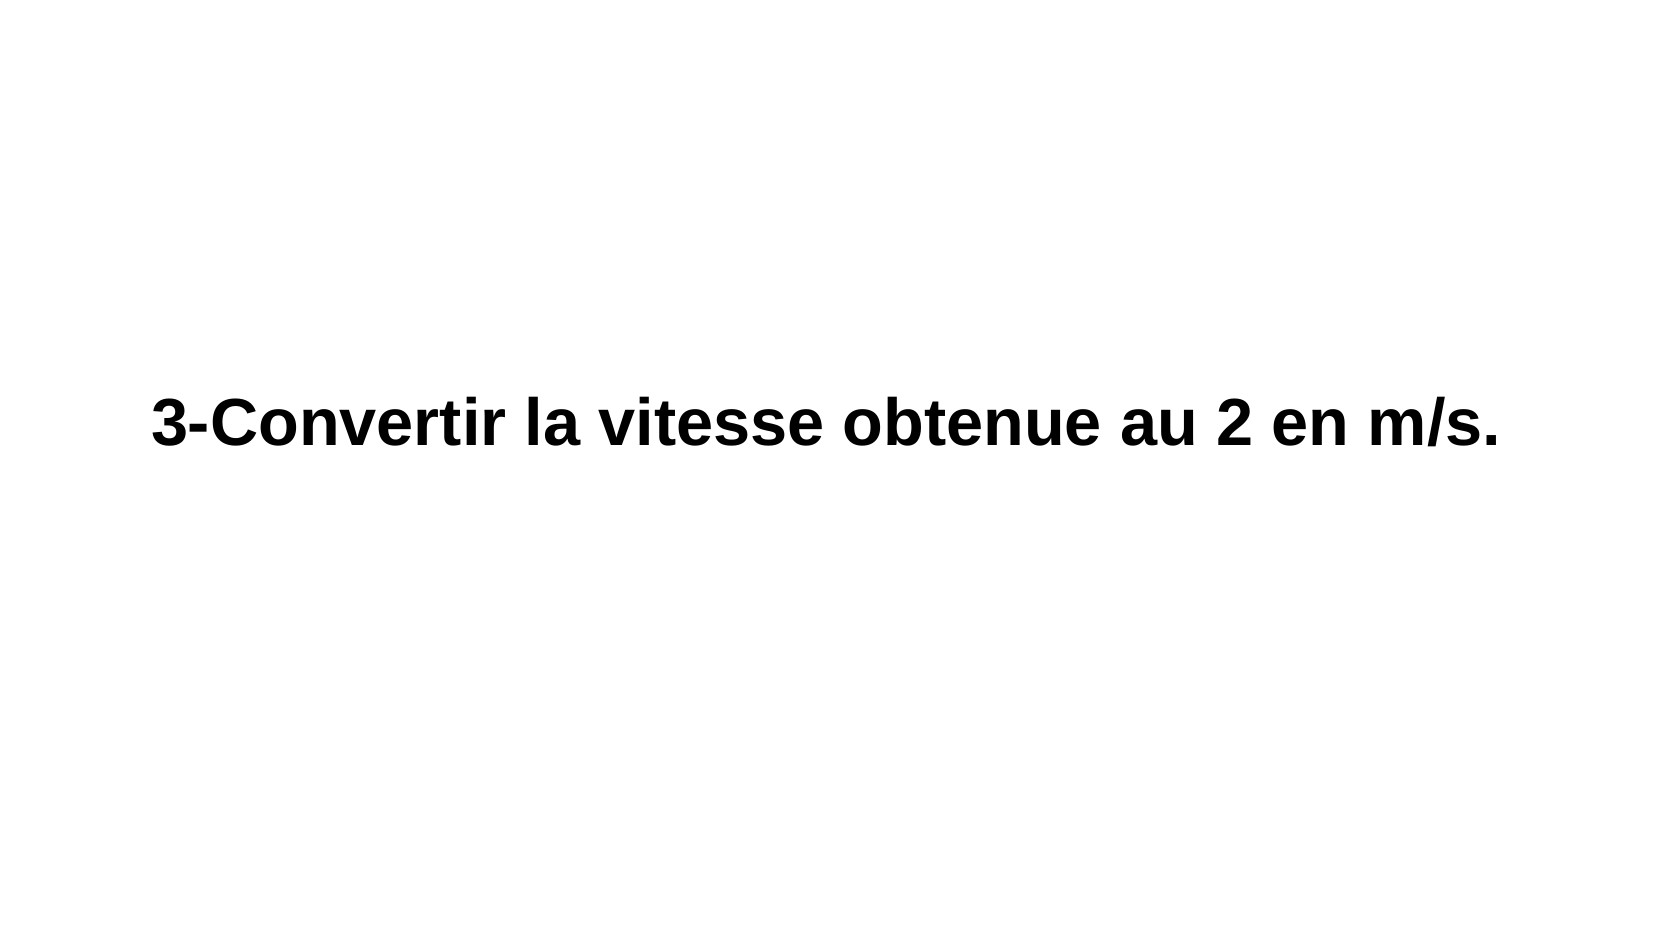

# 3-Convertir la vitesse obtenue au 2 en m/s.